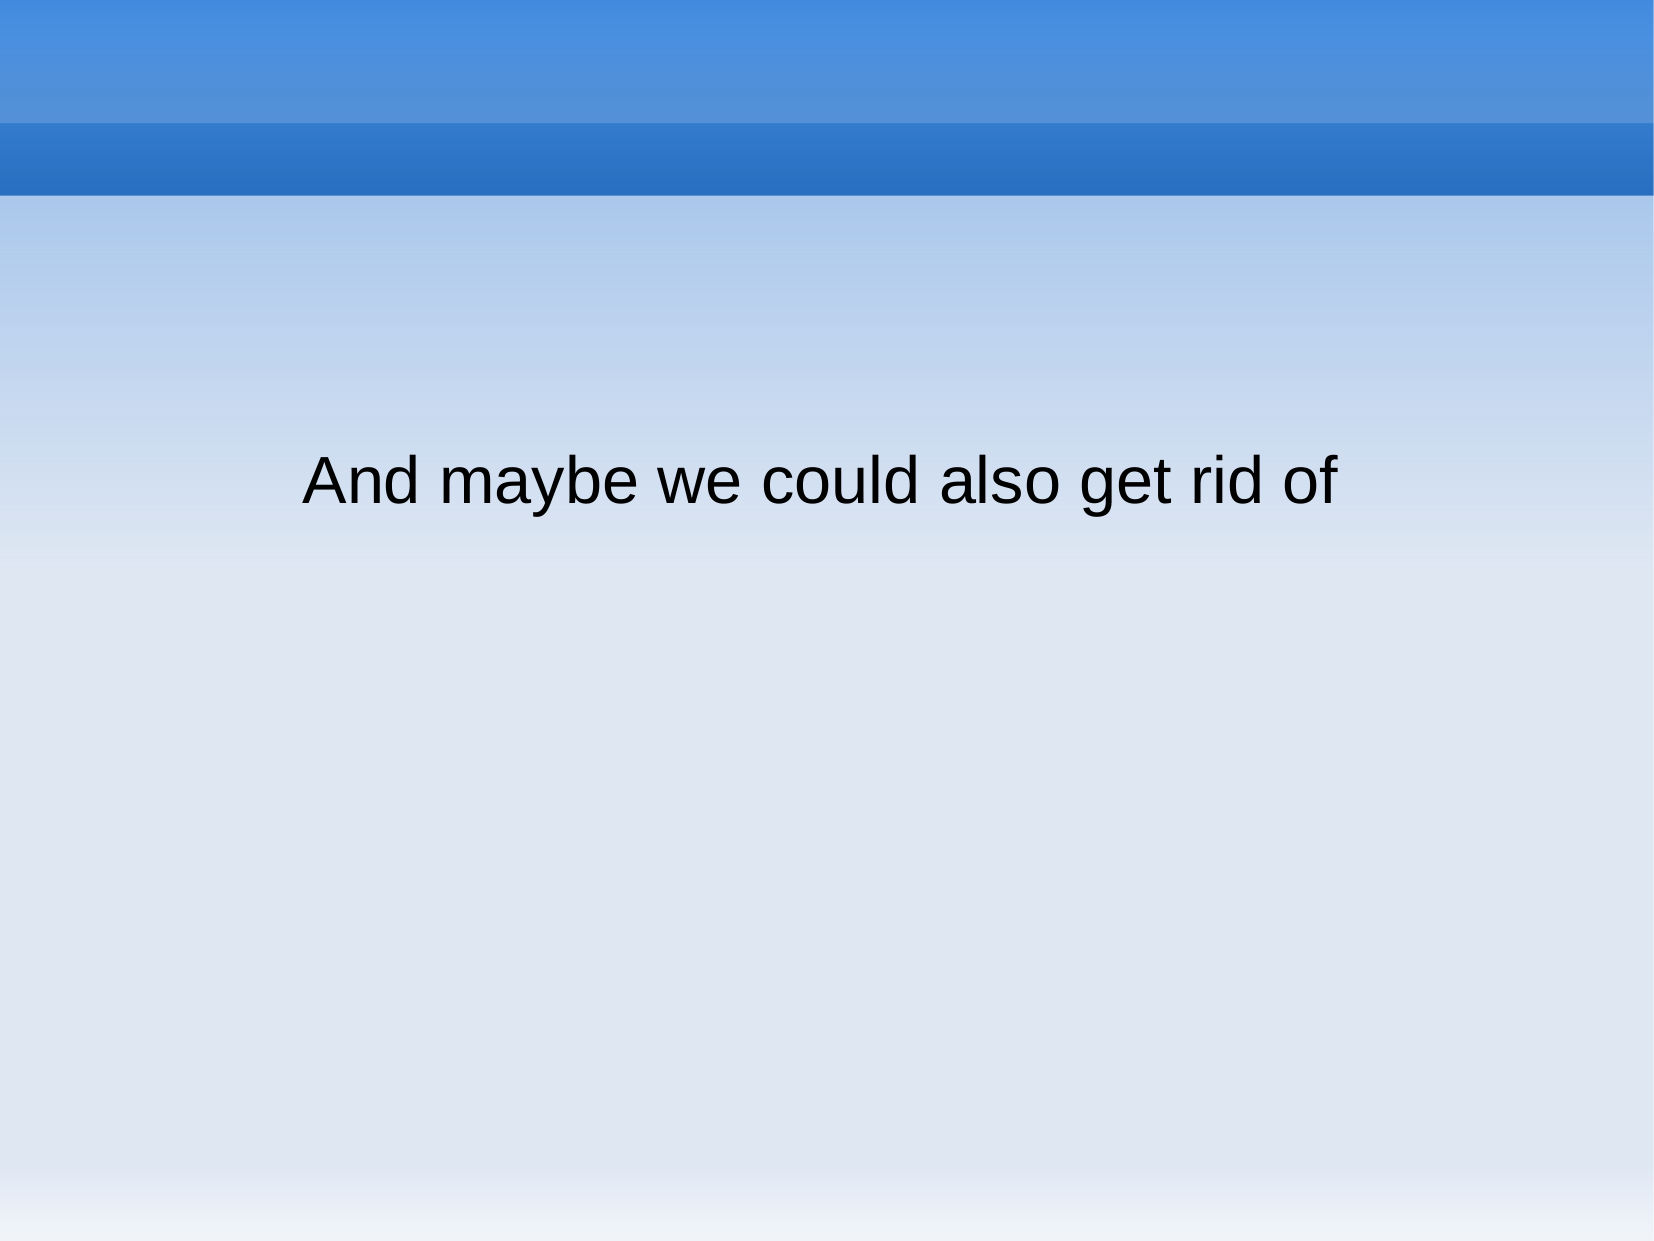

# And maybe we could also get rid of